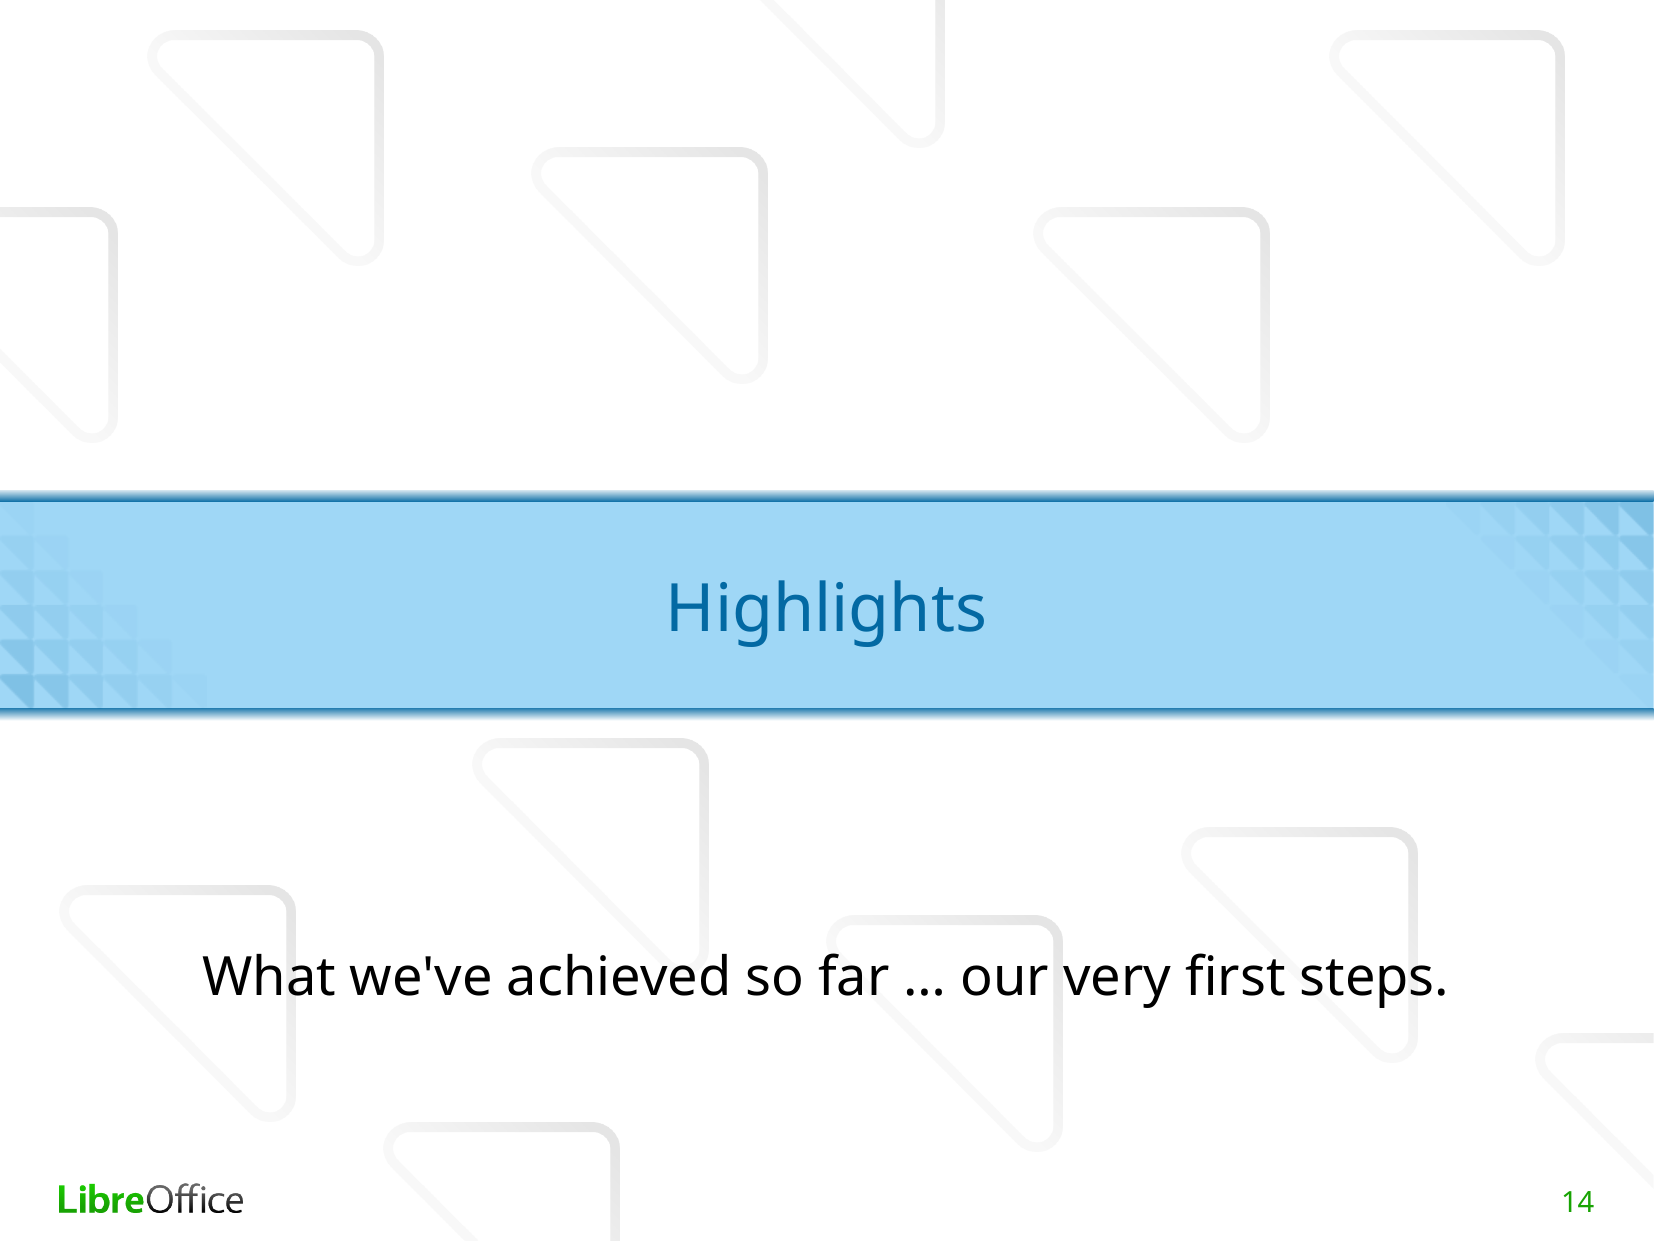

# Highlights
What we've achieved so far … our very first steps.
14